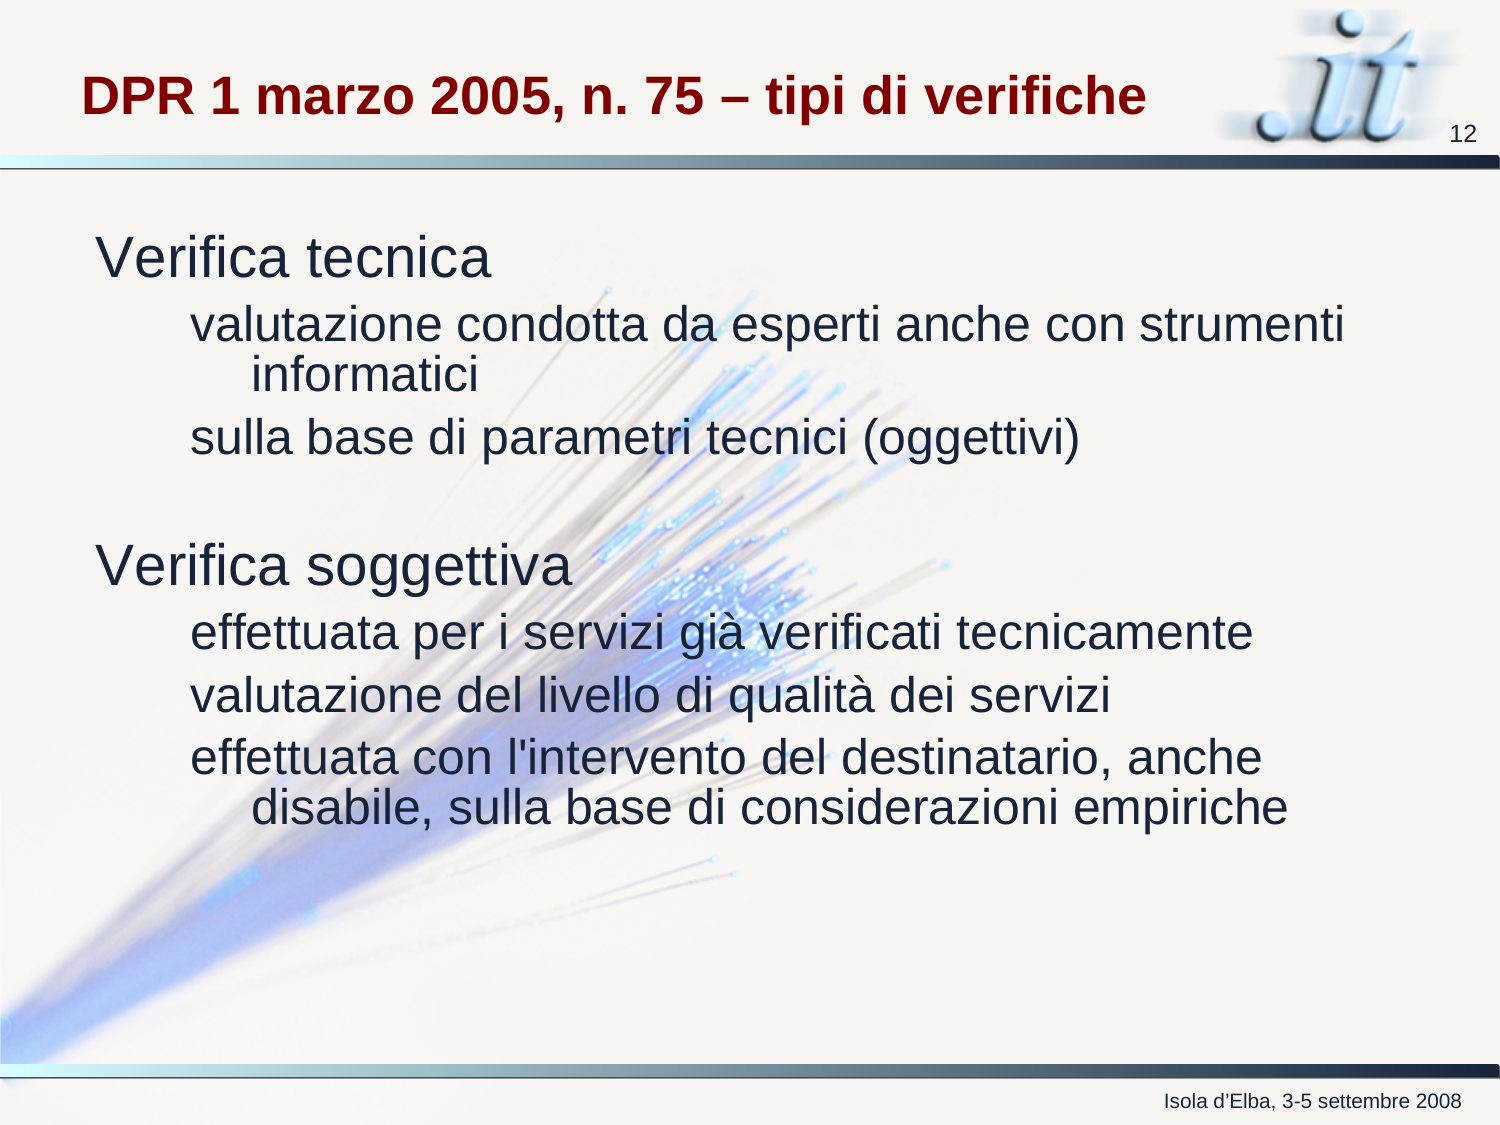

# DPR 1 marzo 2005, n. 75 – tipi di verifiche
Verifica tecnica
valutazione condotta da esperti anche con strumenti informatici
sulla base di parametri tecnici (oggettivi)
Verifica soggettiva
effettuata per i servizi già verificati tecnicamente
valutazione del livello di qualità dei servizi
effettuata con l'intervento del destinatario, anche disabile, sulla base di considerazioni empiriche